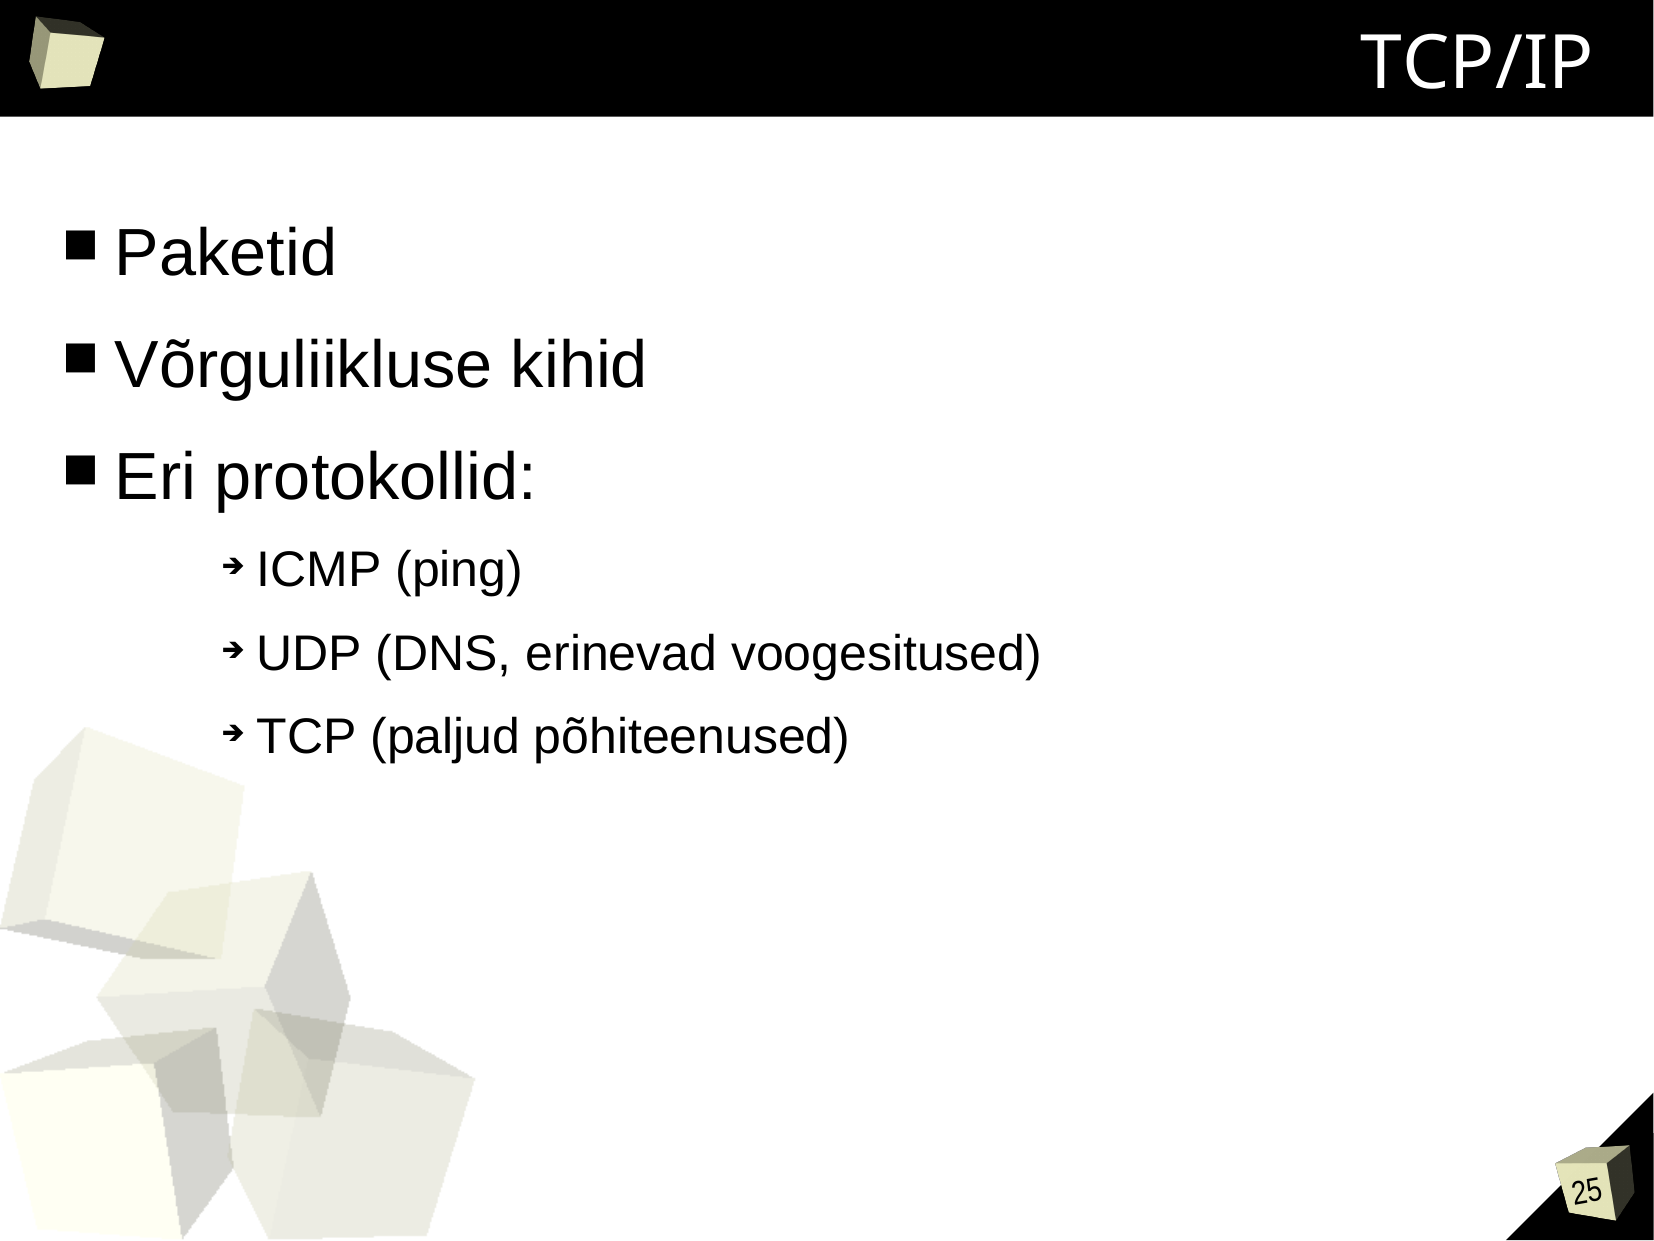

# TCP/IP
Paketid
Võrguliikluse kihid
Eri protokollid:
ICMP (ping)
UDP (DNS, erinevad voogesitused)
TCP (paljud põhiteenused)